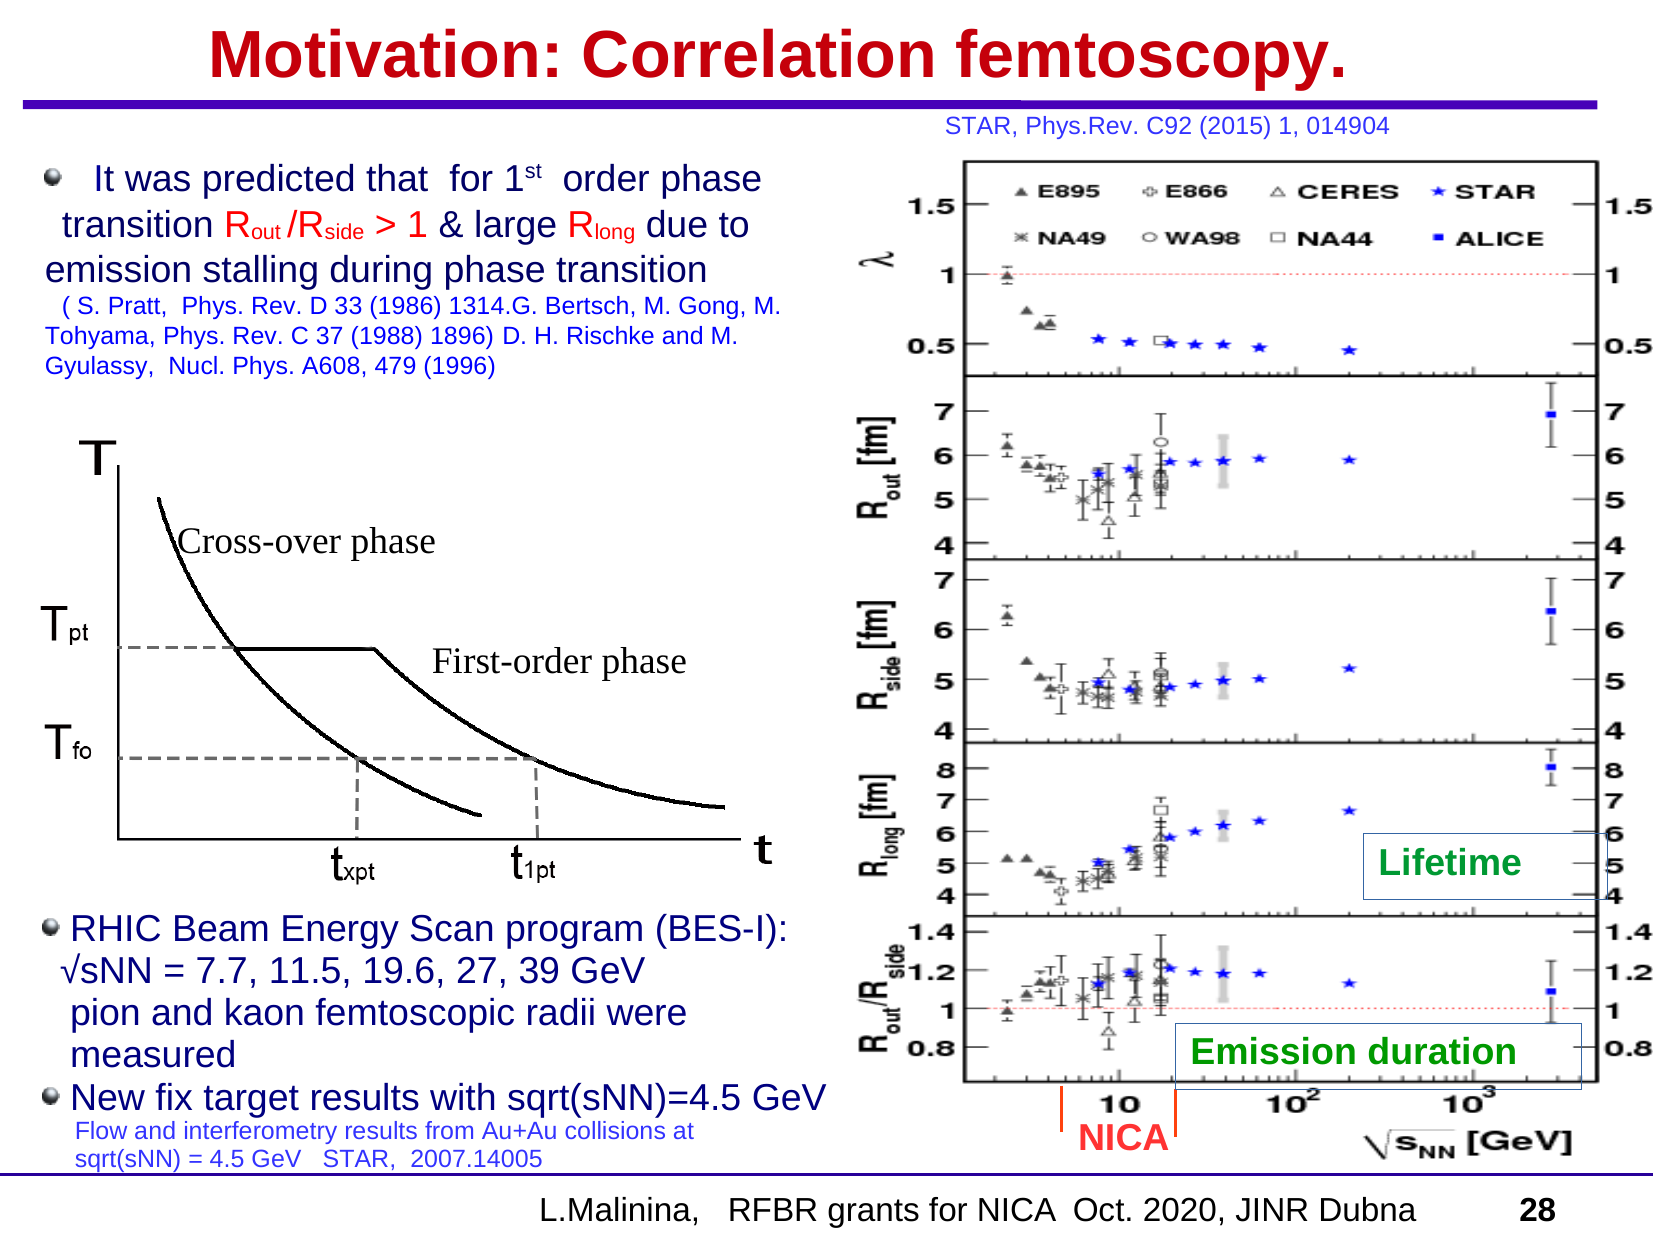

# Motivation: Correlation femtoscopy.
STAR, Phys.Rev. C92 (2015) 1, 014904
 It was predicted that for 1st order phase
transition Rout /Rside > 1 & large Rlong due to emission stalling during phase transition
( S. Pratt, Phys. Rev. D 33 (1986) 1314.G. Bertsch, M. Gong, M. Tohyama, Phys. Rev. C 37 (1988) 1896) D. H. Rischke and M. Gyulassy, Nucl. Phys. A608, 479 (1996)
Cross-over phase
First-order phase
Lifetime
 RHIC Beam Energy Scan program (BES-I):
√sNN = 7.7, 11.5, 19.6, 27, 39 GeV
 pion and kaon femtoscopic radii were
 measured
 New fix target results with sqrt(sNN)=4.5 GeV
Emission duration
NICA
Flow and interferometry results from Au+Au collisions at sqrt(sNN) = 4.5 GeV STAR, 2007.14005
 L.Malinina, RFBR grants for NICA Oct. 2020, JINR Dubna